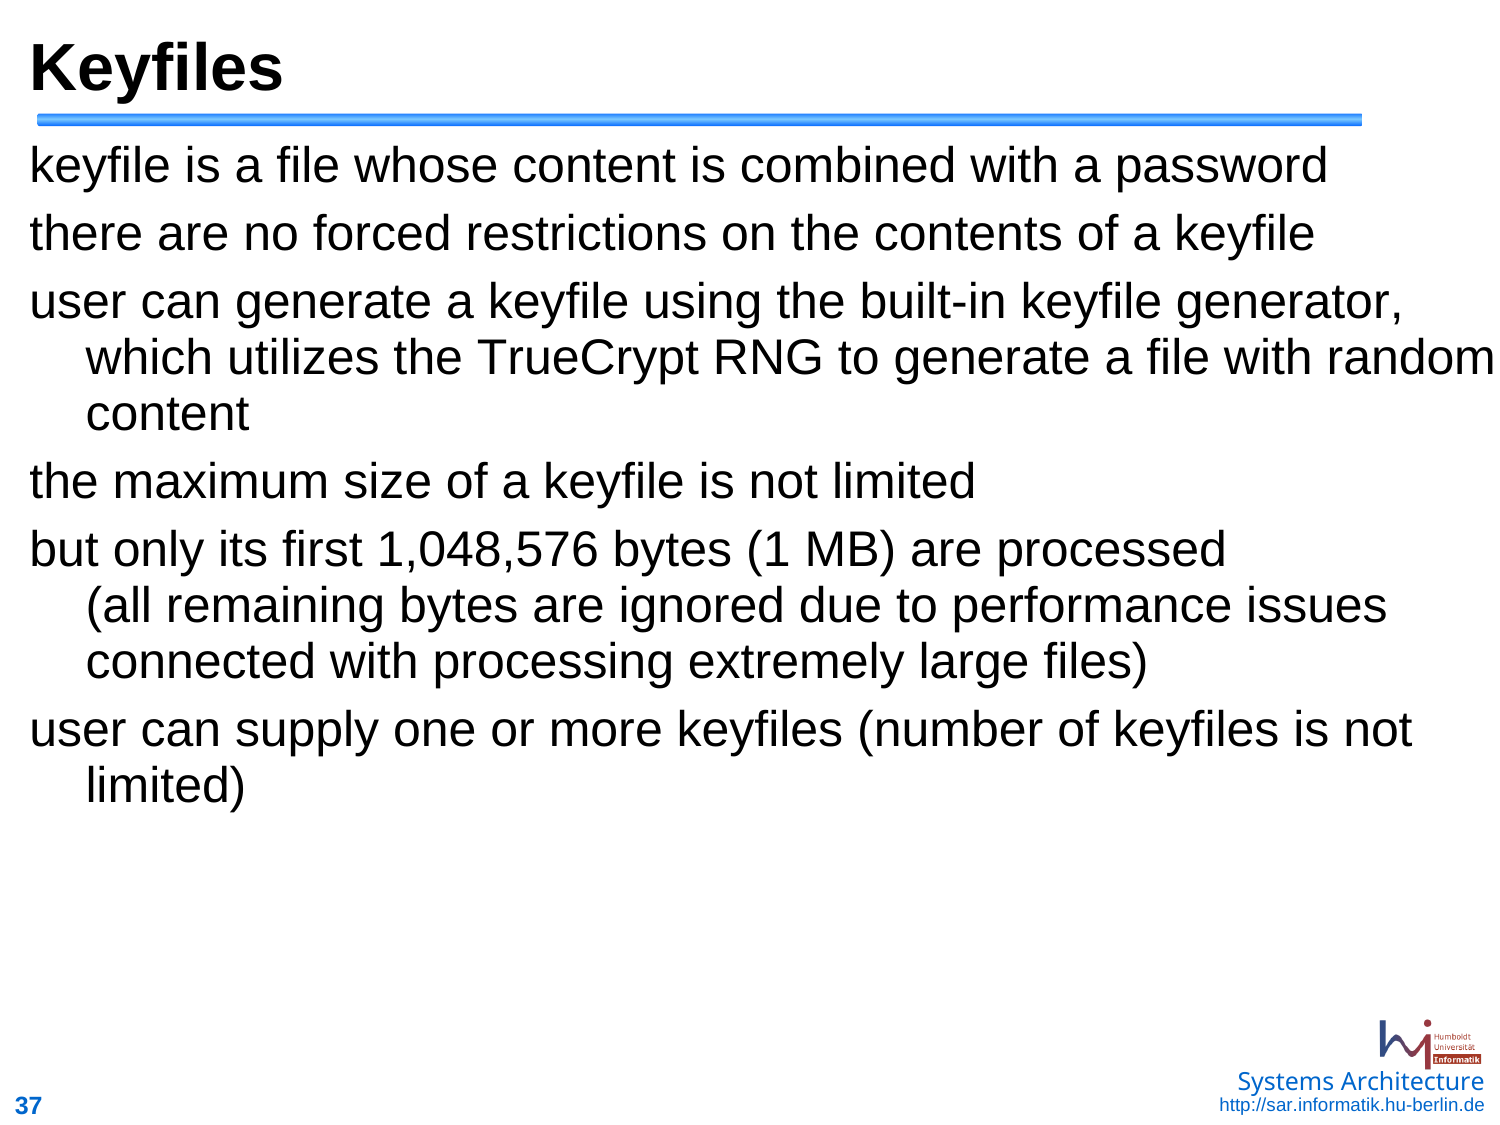

# Keyfiles
keyfile is a file whose content is combined with a password
there are no forced restrictions on the contents of a keyfile
user can generate a keyfile using the built-in keyfile generator, which utilizes the TrueCrypt RNG to generate a file with random content
the maximum size of a keyfile is not limited
but only its first 1,048,576 bytes (1 MB) are processed
(all remaining bytes are ignored due to performance issues connected with processing extremely large files)
user can supply one or more keyfiles (number of keyfiles is not limited)